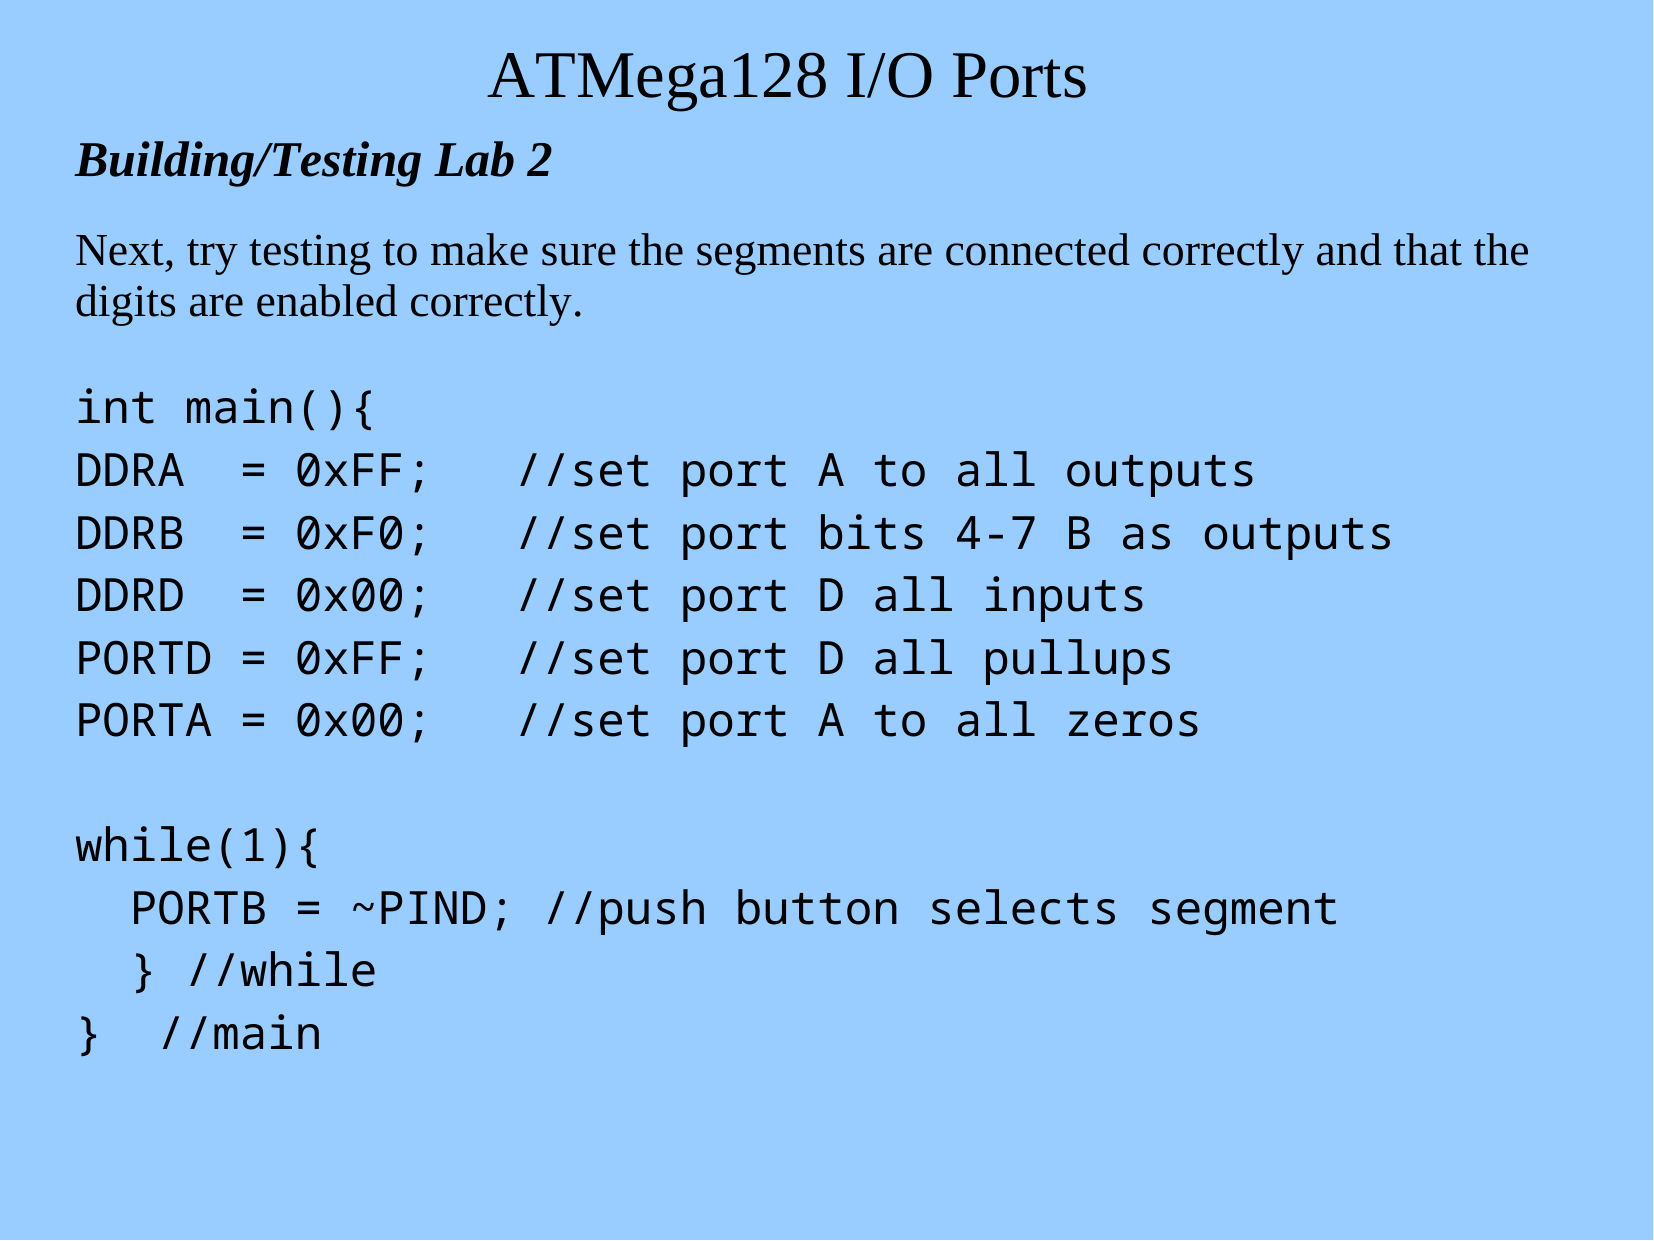

ATMega128 I/O Ports
Building/Testing Lab 2
Next, try testing to make sure the segments are connected correctly and that the digits are enabled correctly.
int main(){
DDRA = 0xFF; //set port A to all outputs
DDRB = 0xF0; //set port bits 4-7 B as outputs
DDRD = 0x00; //set port D all inputs
PORTD = 0xFF; //set port D all pullups
PORTA = 0x00; //set port A to all zeros
while(1){
 PORTB = ~PIND; //push button selects segment
 } //while
} //main